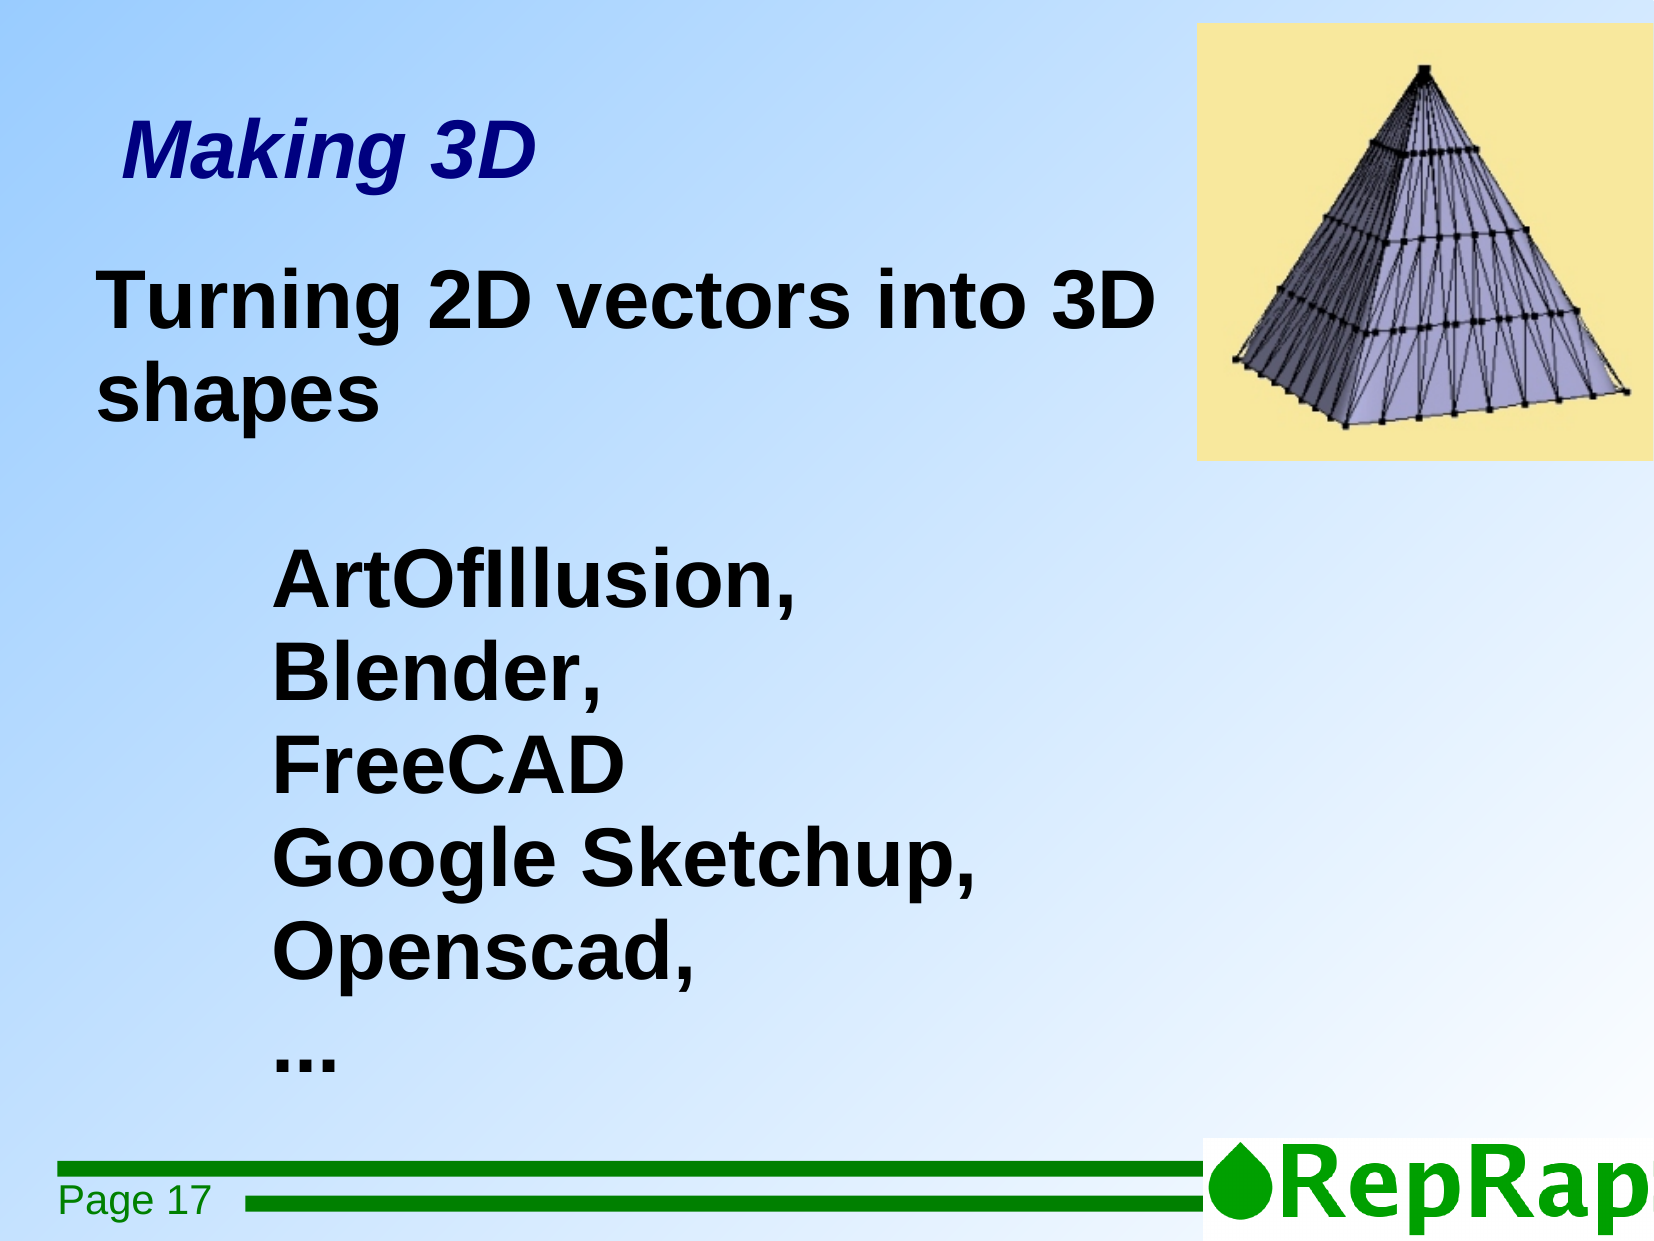

# Making 3D
Turning 2D vectors into 3D shapes
ArtOfIllusion,
Blender,
FreeCAD
Google Sketchup,
Openscad,
...